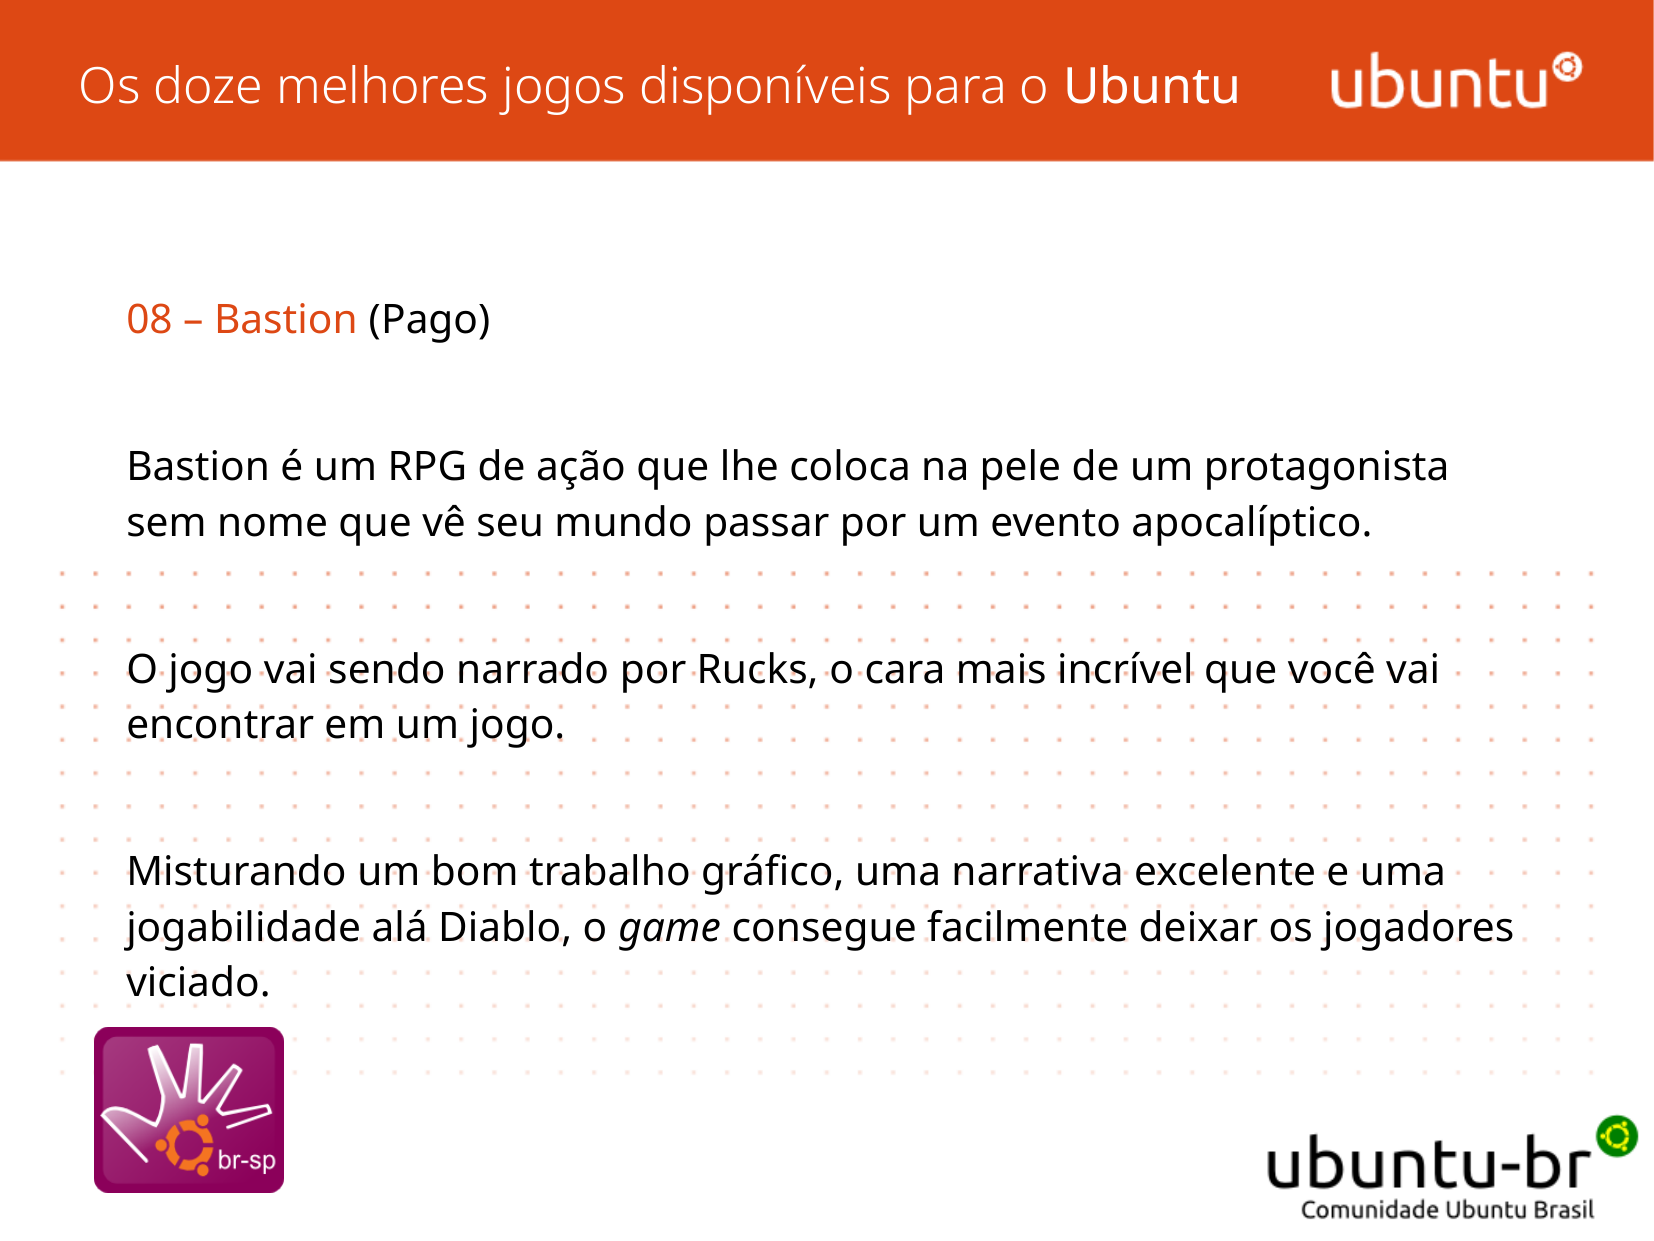

Os doze melhores jogos disponíveis para o Ubuntu
# 08 – Bastion (Pago)
Bastion é um RPG de ação que lhe coloca na pele de um protagonista sem nome que vê seu mundo passar por um evento apocalíptico.
O jogo vai sendo narrado por Rucks, o cara mais incrível que você vai encontrar em um jogo.
Misturando um bom trabalho gráfico, uma narrativa excelente e uma jogabilidade alá Diablo, o game consegue facilmente deixar os jogadores viciado.